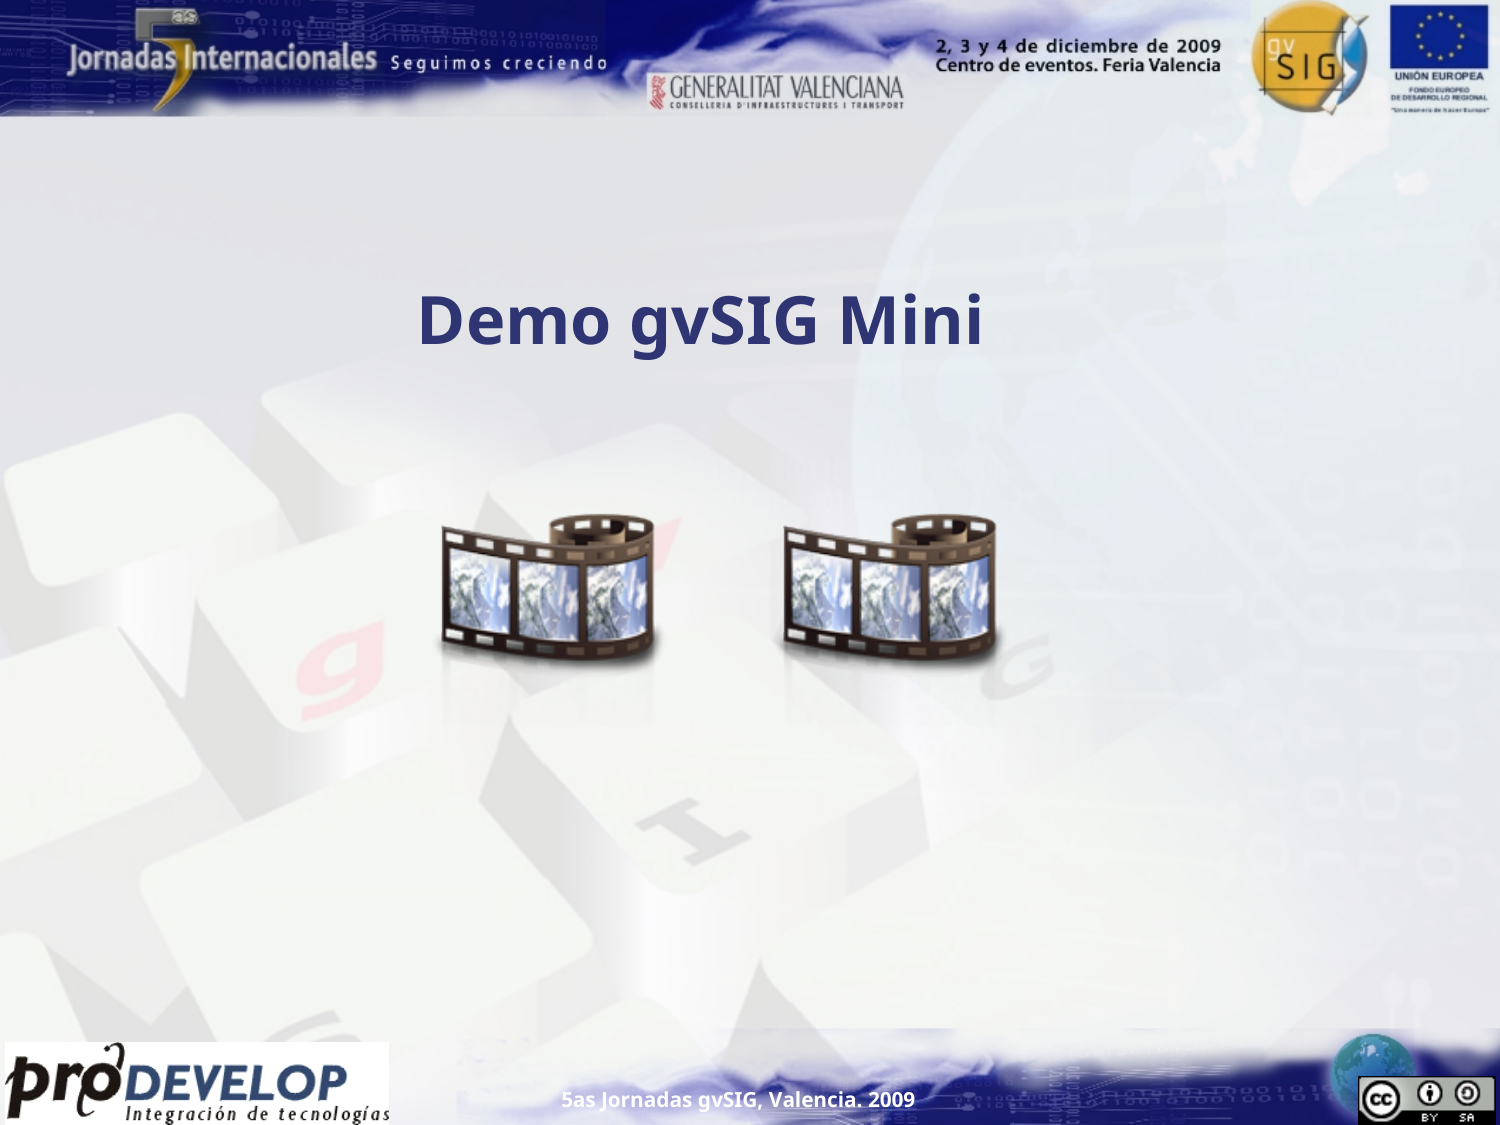

# Demo gvSIG Mini
25/10/2006
22
Plan Difusión Interna gvSIG v. 2.0